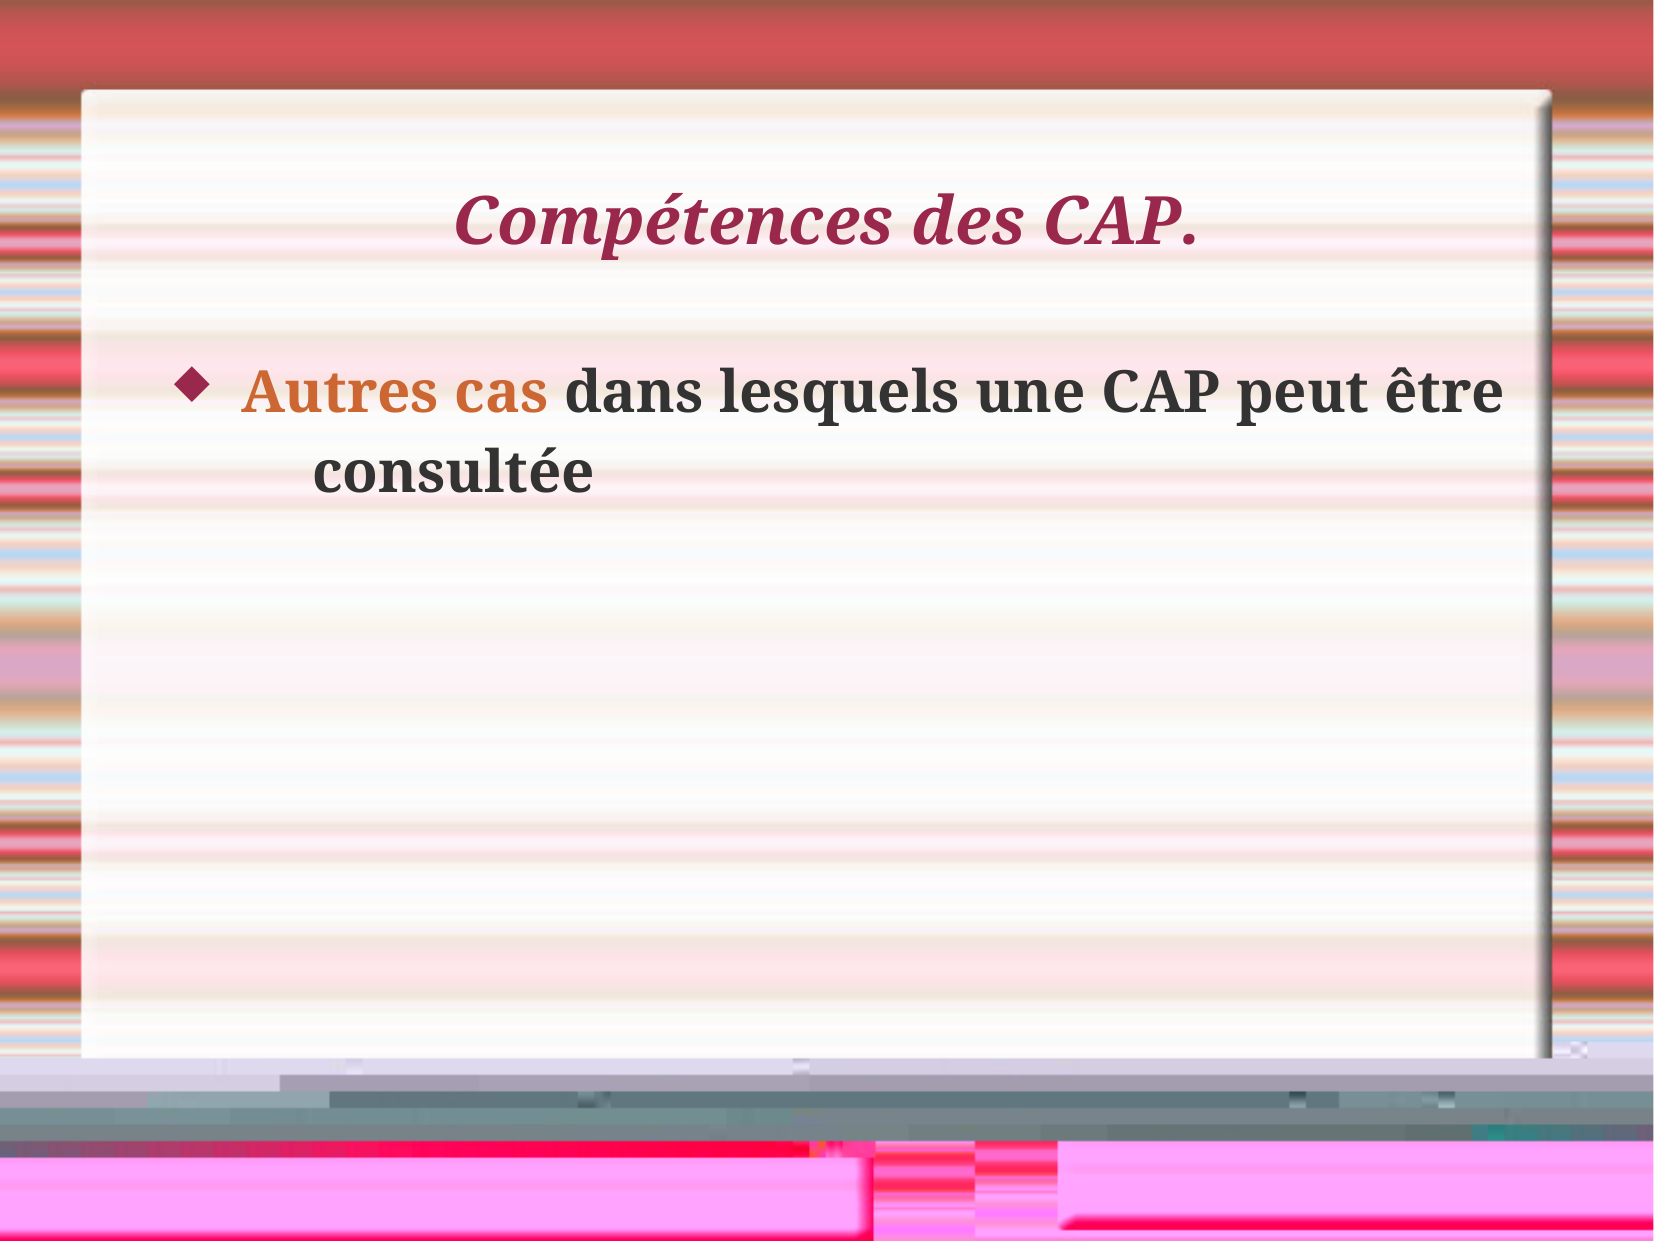

# Compétences des CAP.
Autres cas dans lesquels une CAP peut être consultée